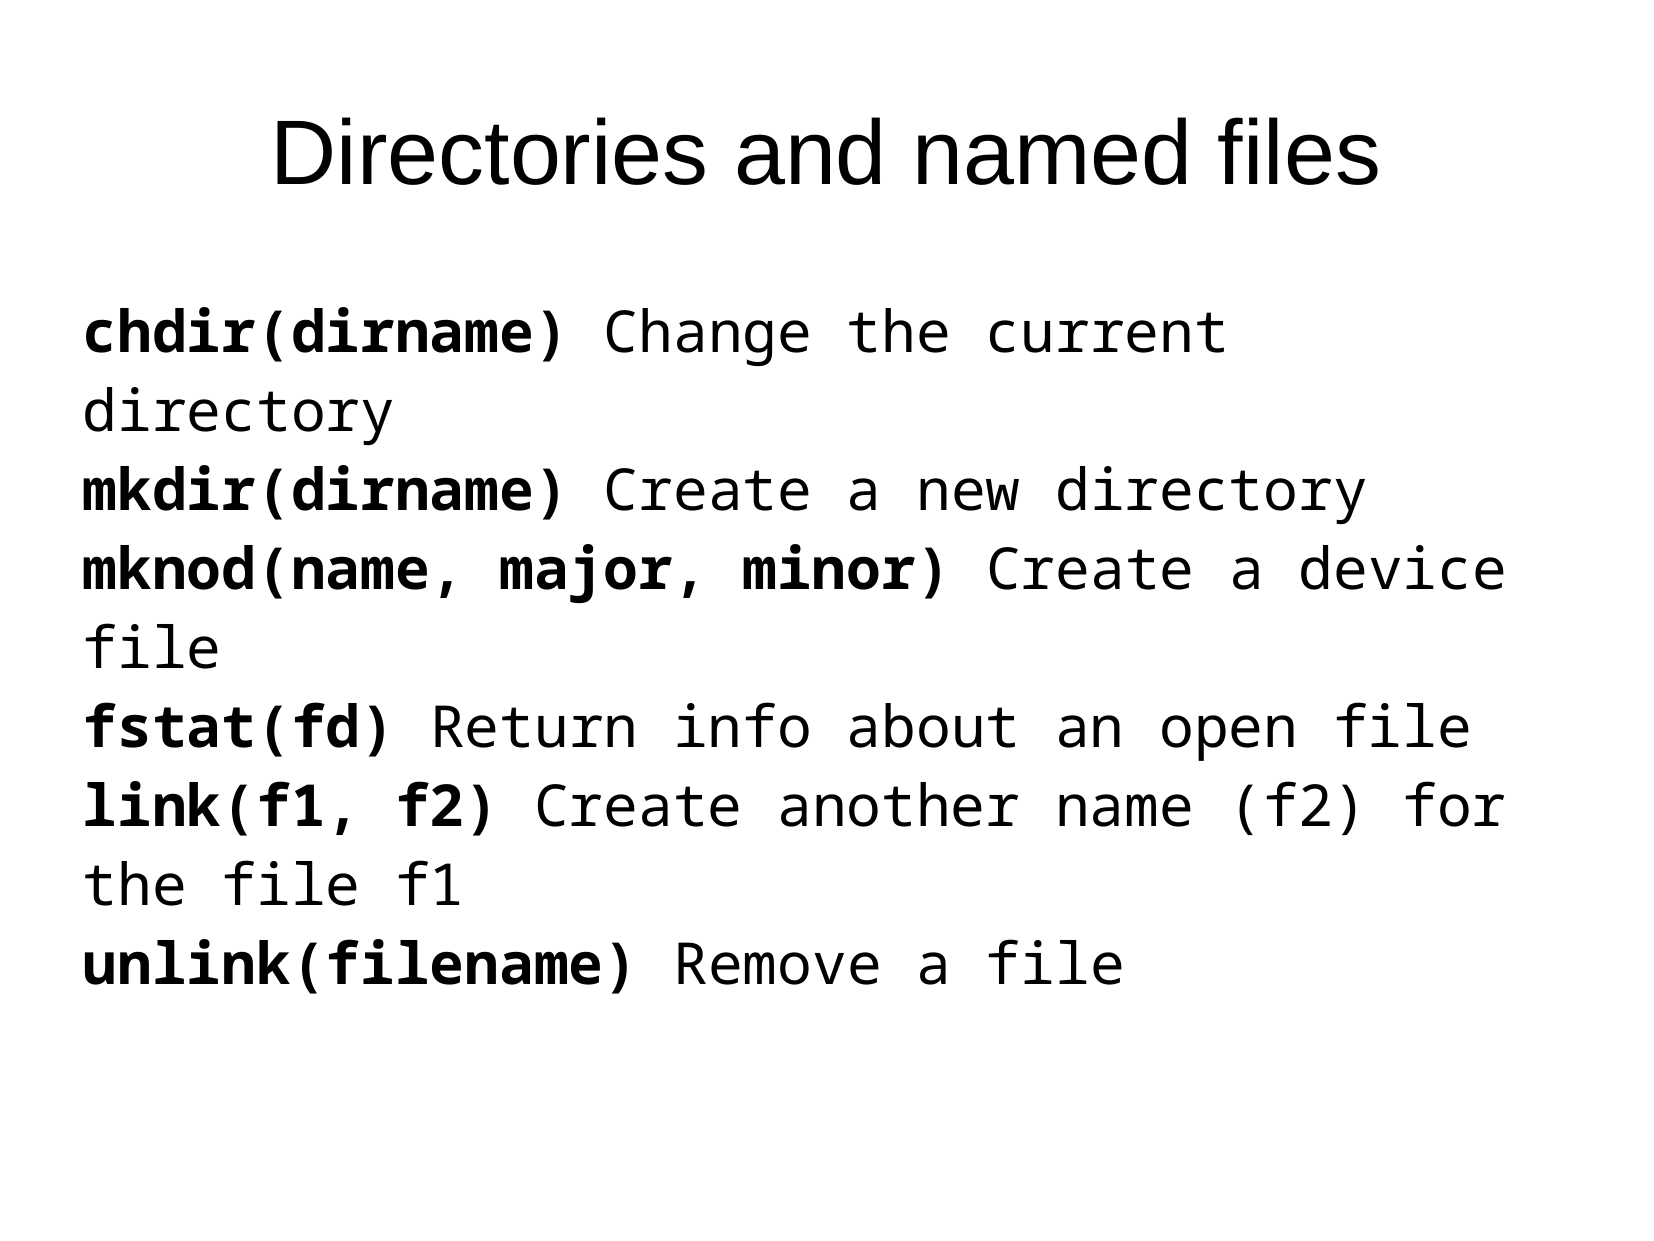

# Directories and named files
chdir(dirname) Change the current directory
mkdir(dirname) Create a new directory
mknod(name, major, minor) Create a device file
fstat(fd) Return info about an open file
link(f1, f2) Create another name (f2) for the file f1
unlink(filename) Remove a file